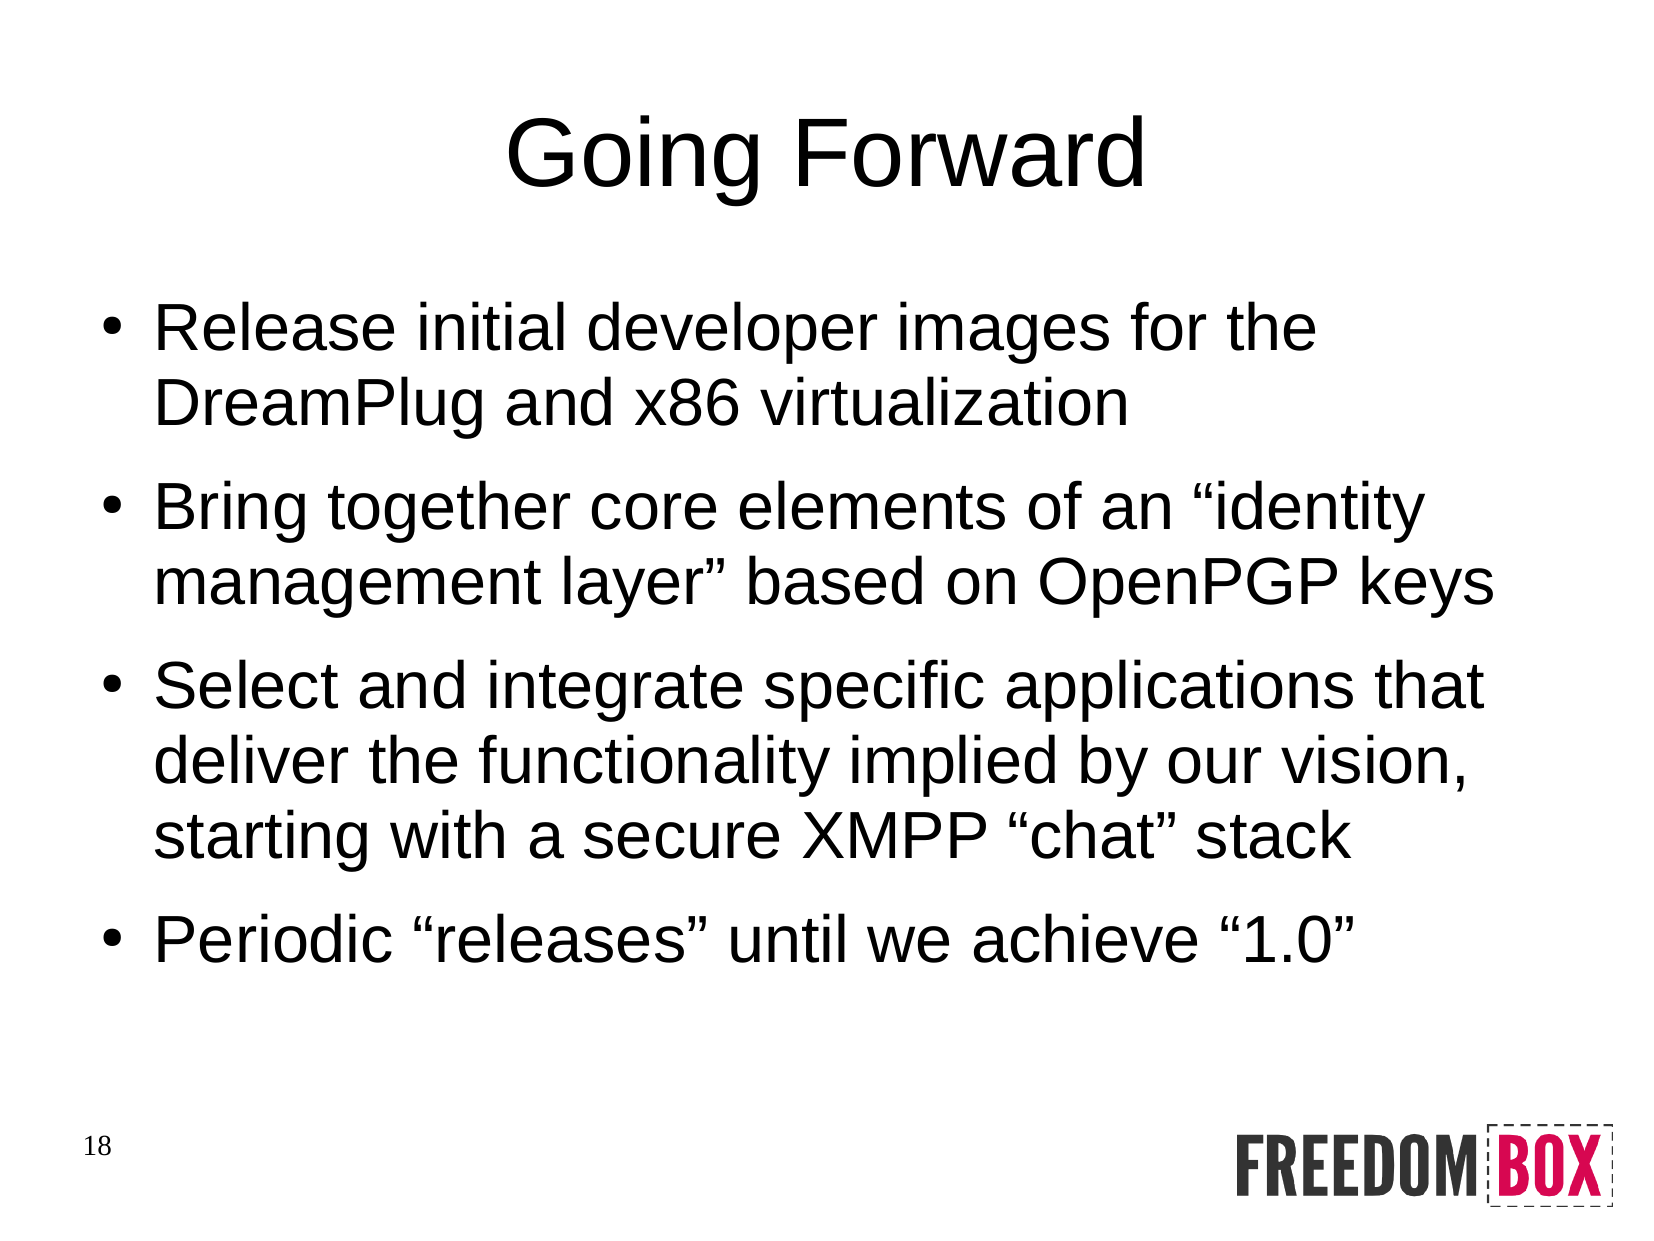

# Going Forward
Release initial developer images for the DreamPlug and x86 virtualization
Bring together core elements of an “identity management layer” based on OpenPGP keys
Select and integrate specific applications that deliver the functionality implied by our vision, starting with a secure XMPP “chat” stack
Periodic “releases” until we achieve “1.0”